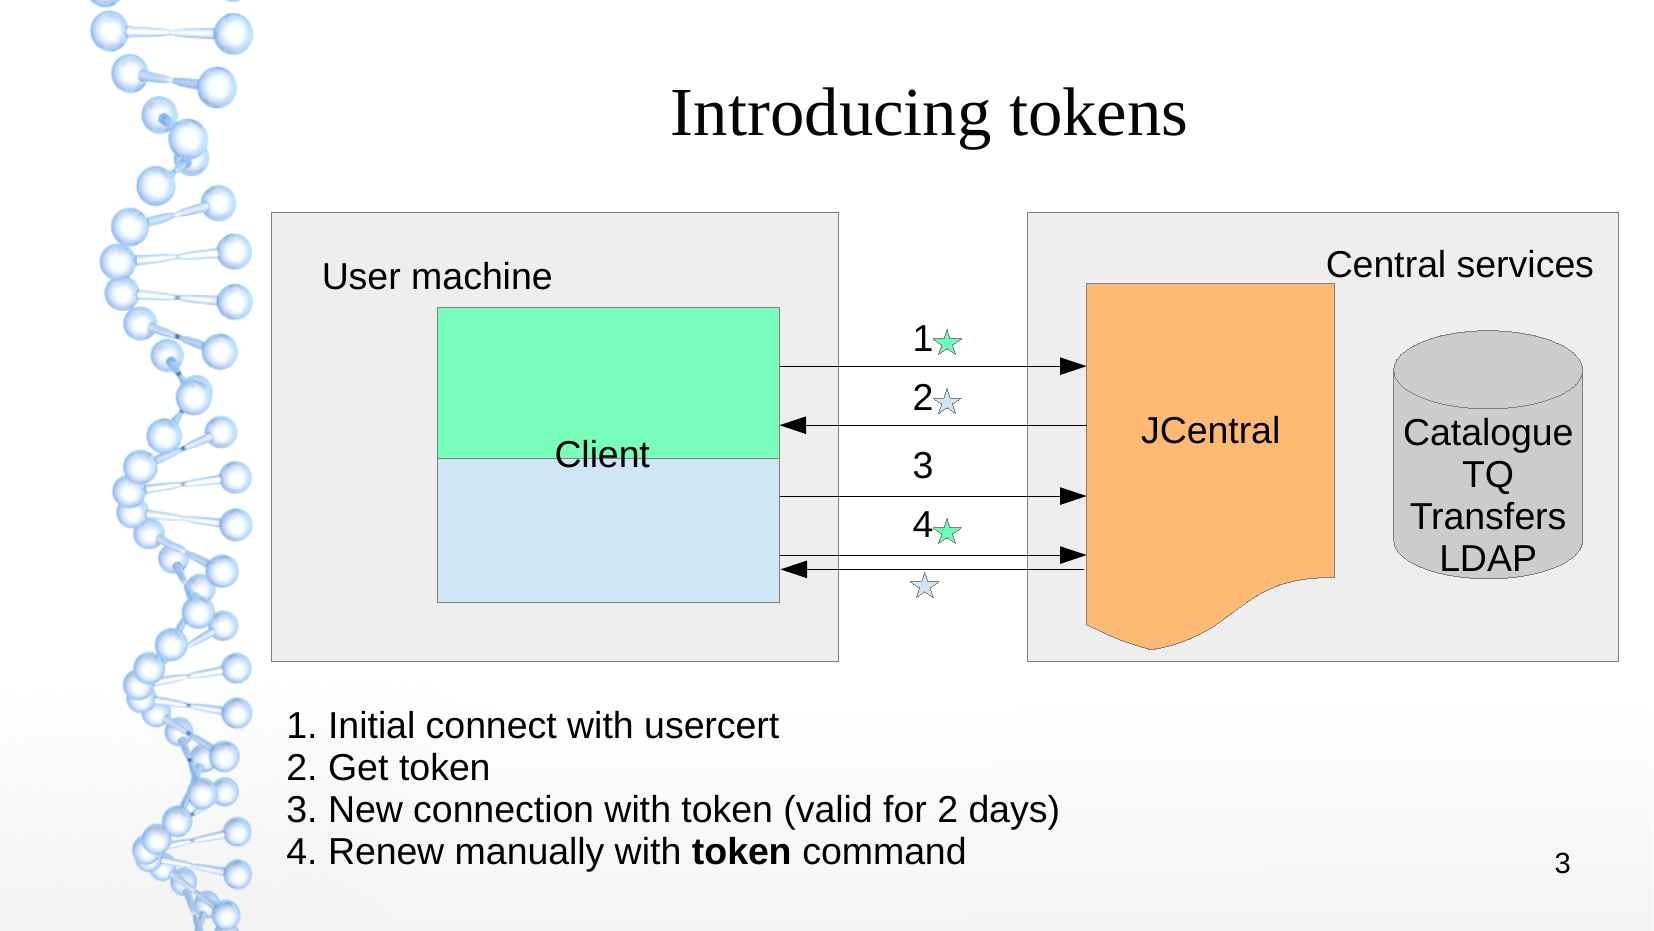

# Introducing tokens
Central services
User machine
JCentral
1
Catalogue
TQ
Transfers
LDAP
2
Client
3
4
1. Initial connect with usercert
2. Get token
3. New connection with token (valid for 2 days)
4. Renew manually with token command
3